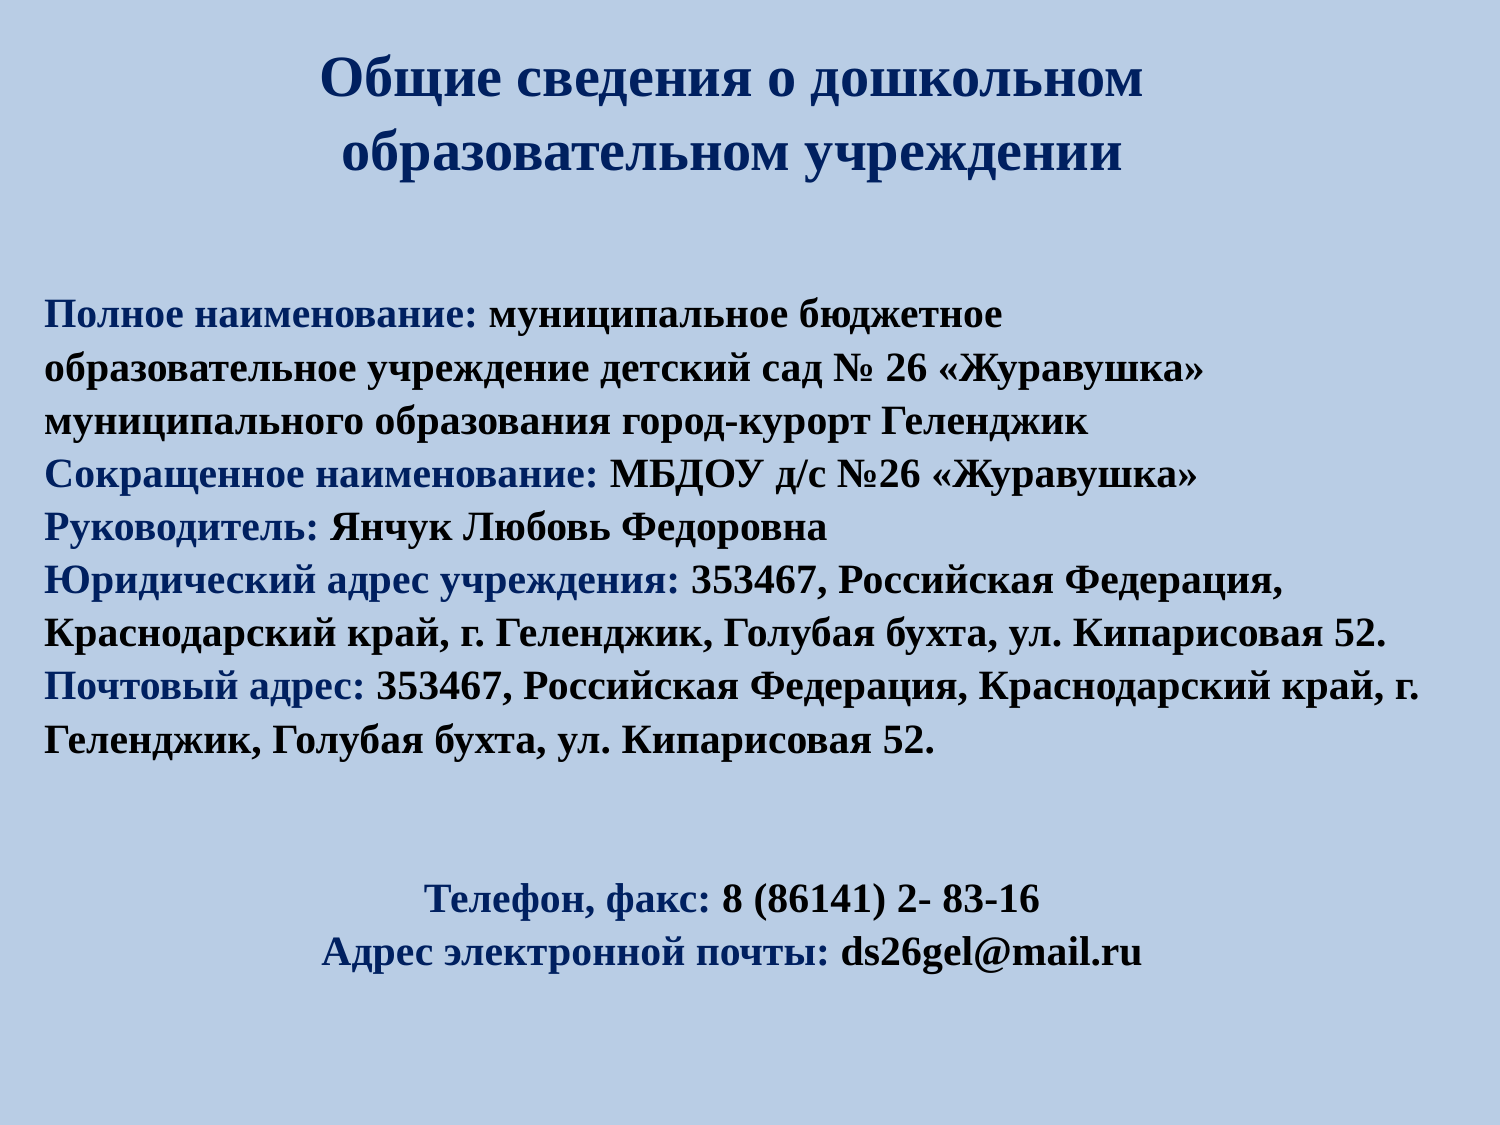

Общие сведения о дошкольном
образовательном учреждении
Полное наименование: муниципальное бюджетное
образовательное учреждение детский сад № 26 «Журавушка»
муниципального образования город-курорт Геленджик
Сокращенное наименование: МБДОУ д/с №26 «Журавушка»
Руководитель: Янчук Любовь Федоровна
Юридический адрес учреждения: 353467, Российская Федерация, Краснодарский край, г. Геленджик, Голубая бухта, ул. Кипарисовая 52.
Почтовый адрес: 353467, Российская Федерация, Краснодарский край, г. Геленджик, Голубая бухта, ул. Кипарисовая 52.
Телефон, факс: 8 (86141) 2- 83-16
Адрес электронной почты: ds26gel@mail.ru